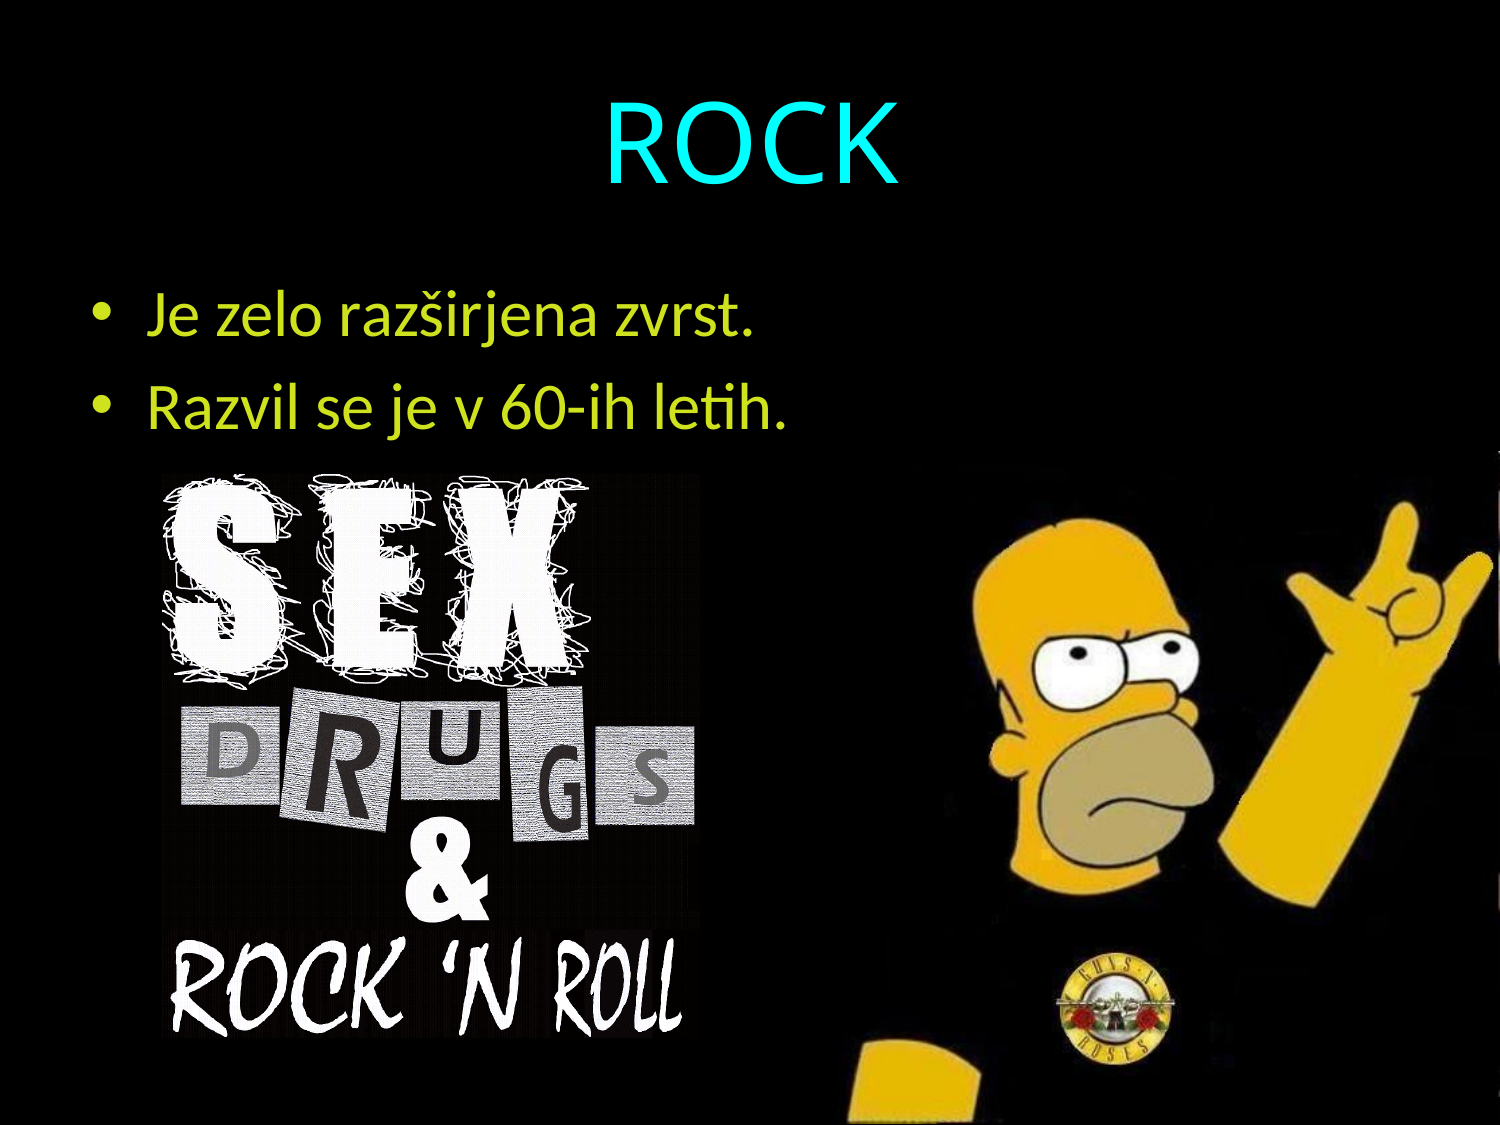

# ROCK
Je zelo razširjena zvrst.
Razvil se je v 60-ih letih.